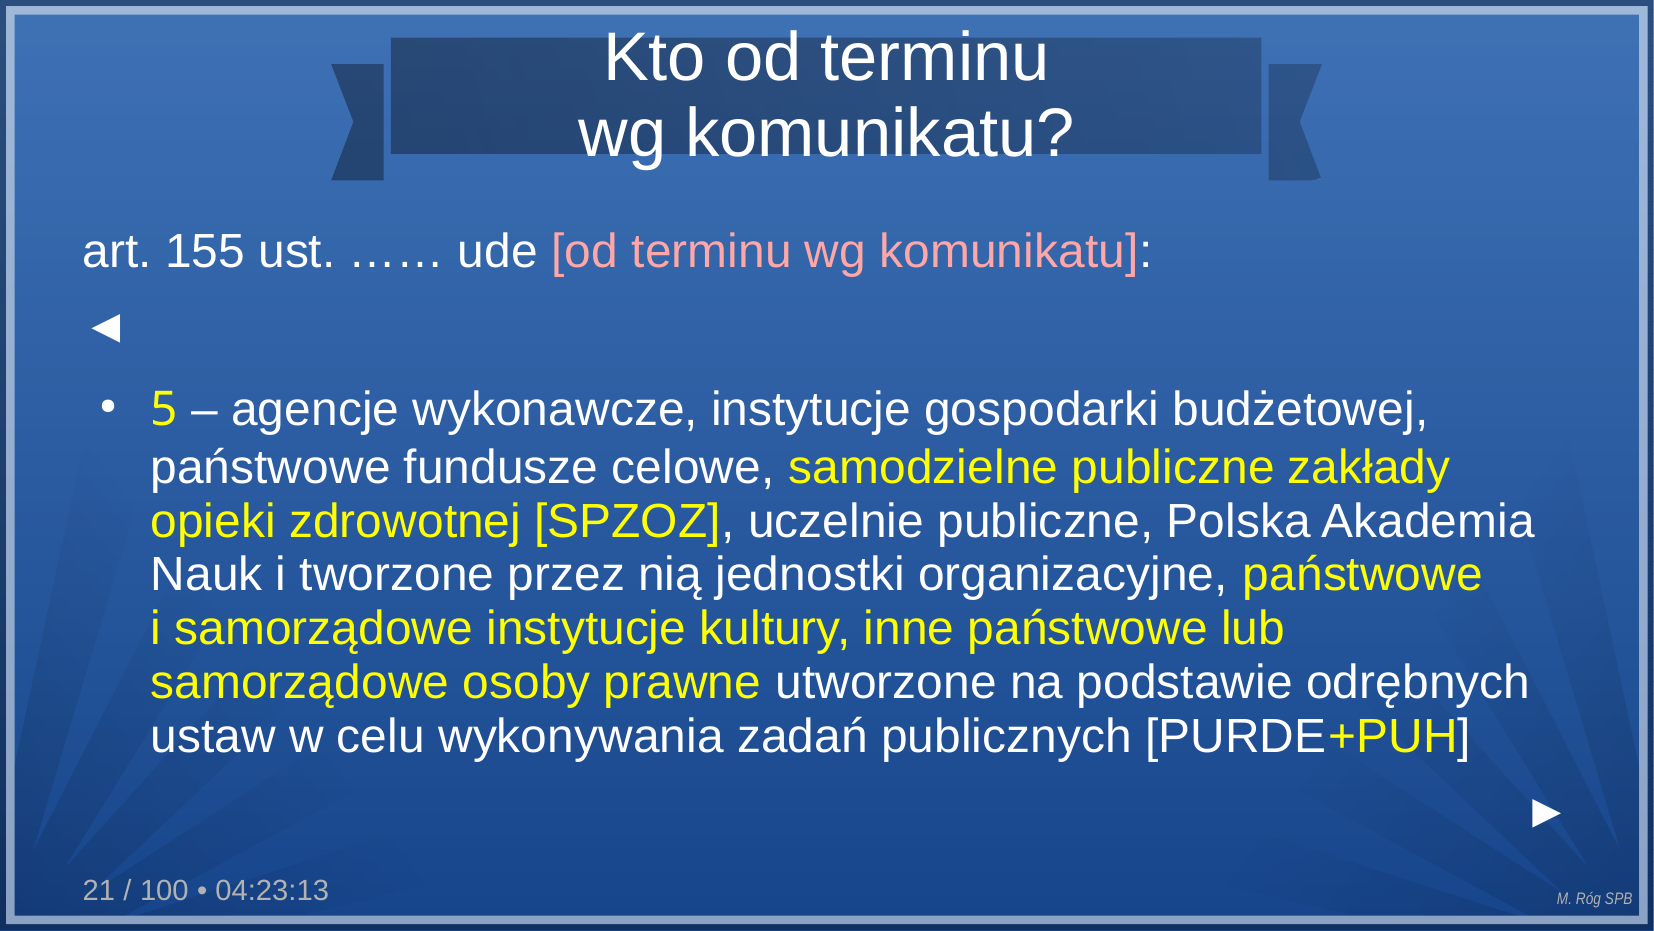

# Kto od terminu wg komunikatu?
art. 155 ust. …… ude [od terminu wg komunikatu]:
◄
5 – agencje wykonawcze, instytucje gospodarki budżetowej, państwowe fundusze celowe, samodzielne publiczne zakłady opieki zdrowotnej [SPZOZ], uczelnie publiczne, Polska Akademia Nauk i tworzone przez nią jednostki organizacyjne, państwowe i samorządowe instytucje kultury, inne państwowe lub samorządowe osoby prawne utworzone na podstawie odrębnych ustaw w celu wykonywania zadań publicznych [PURDE+PUH]
►